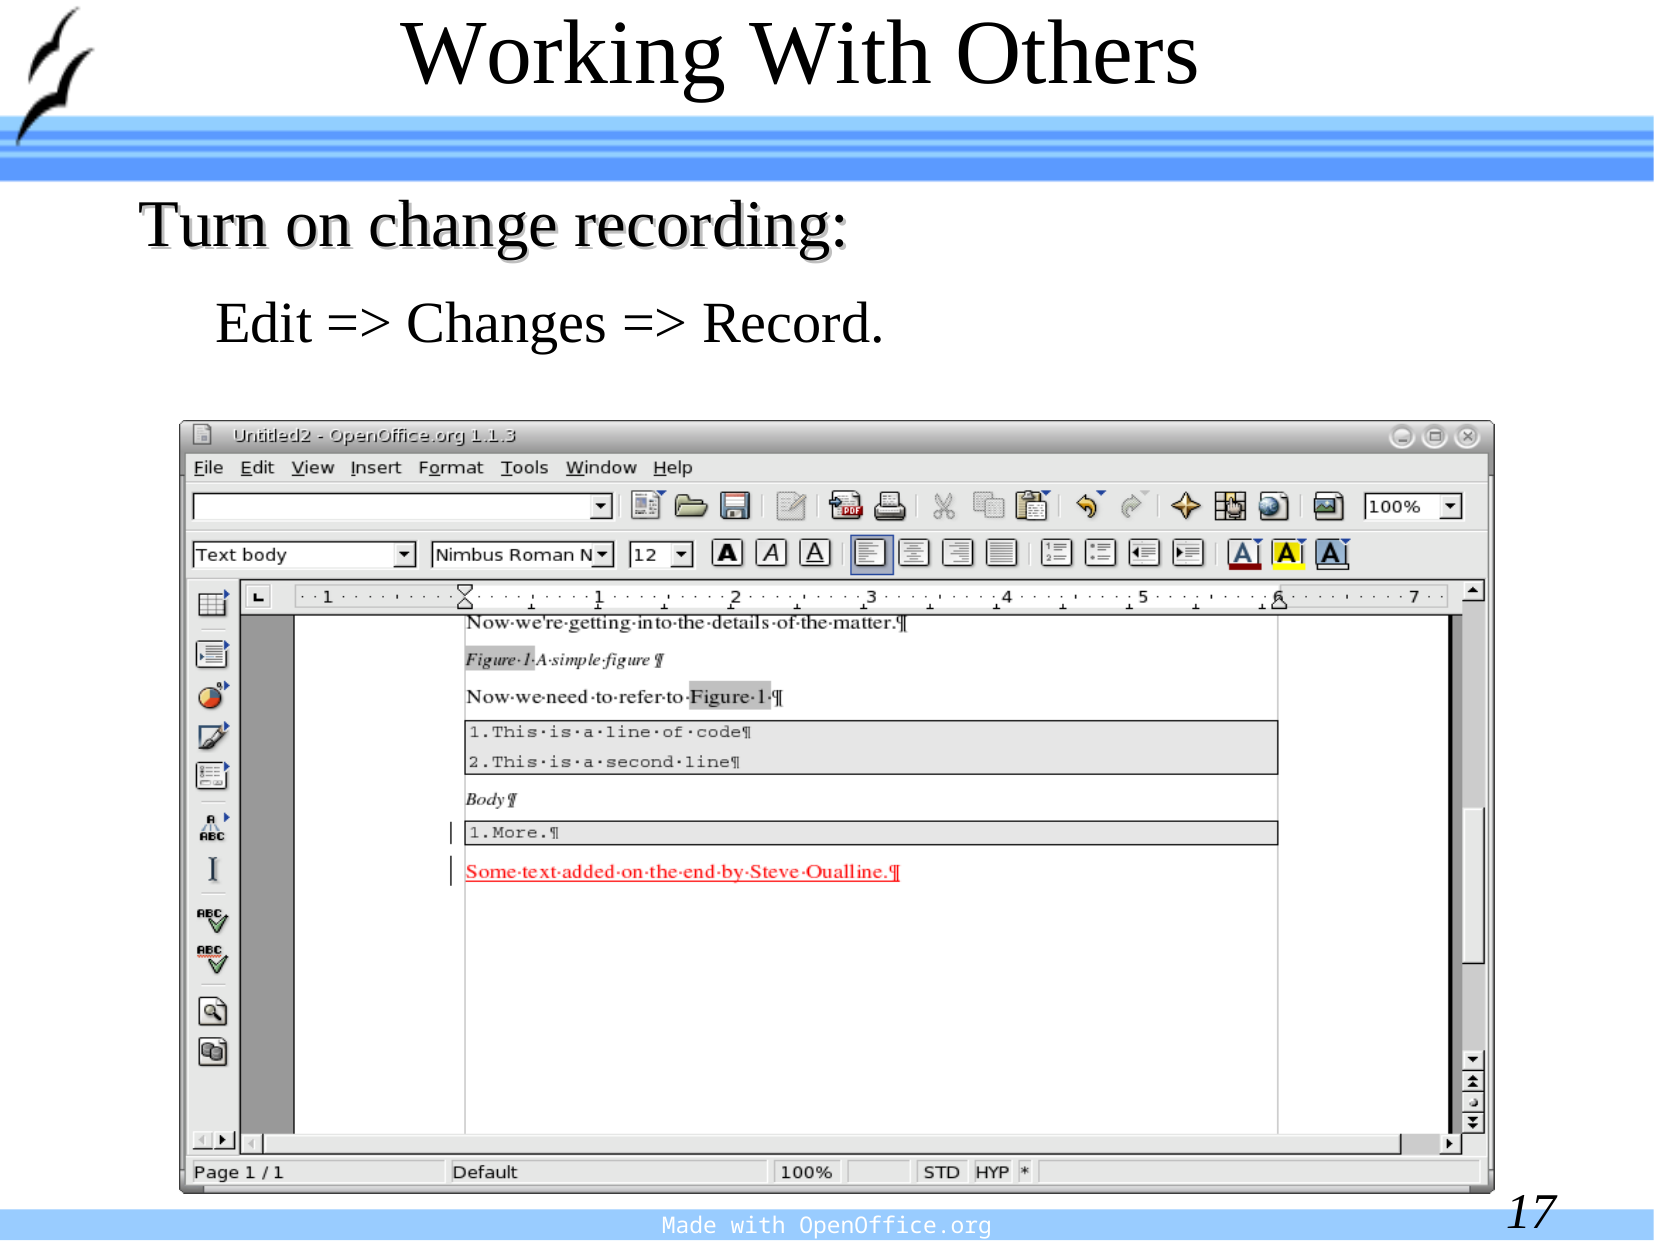

# Working With Others
Turn on change recording:
Edit => Changes => Record.